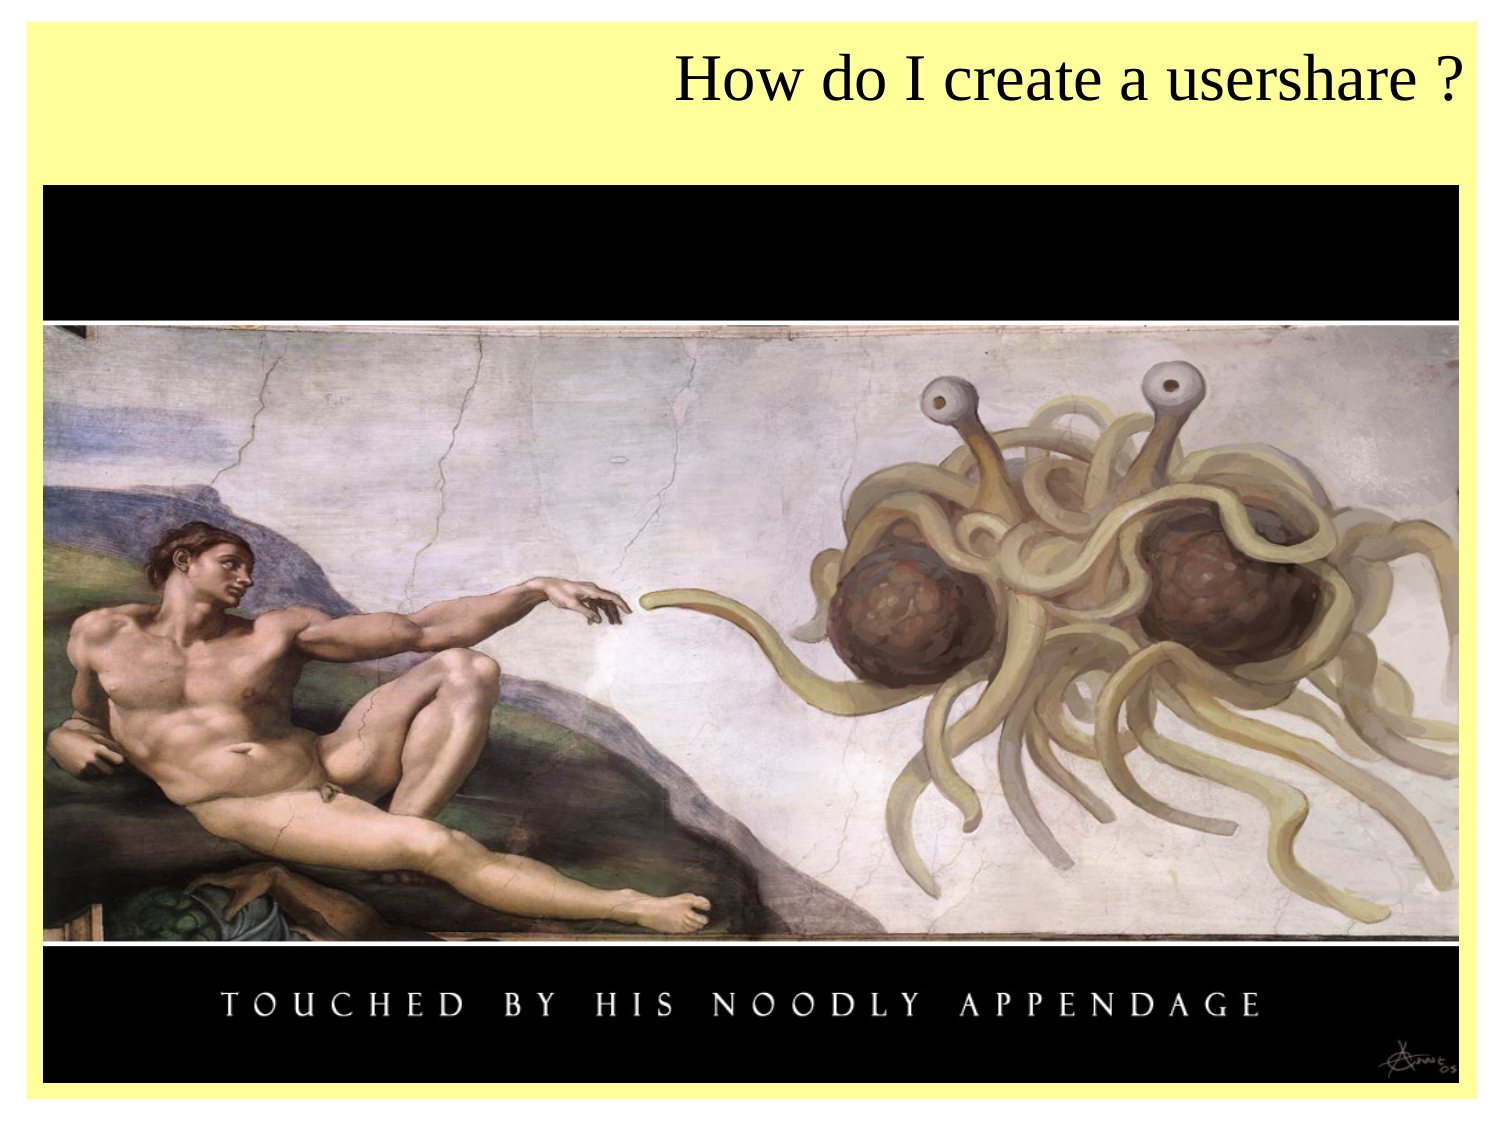

# How do I create a usershare ?